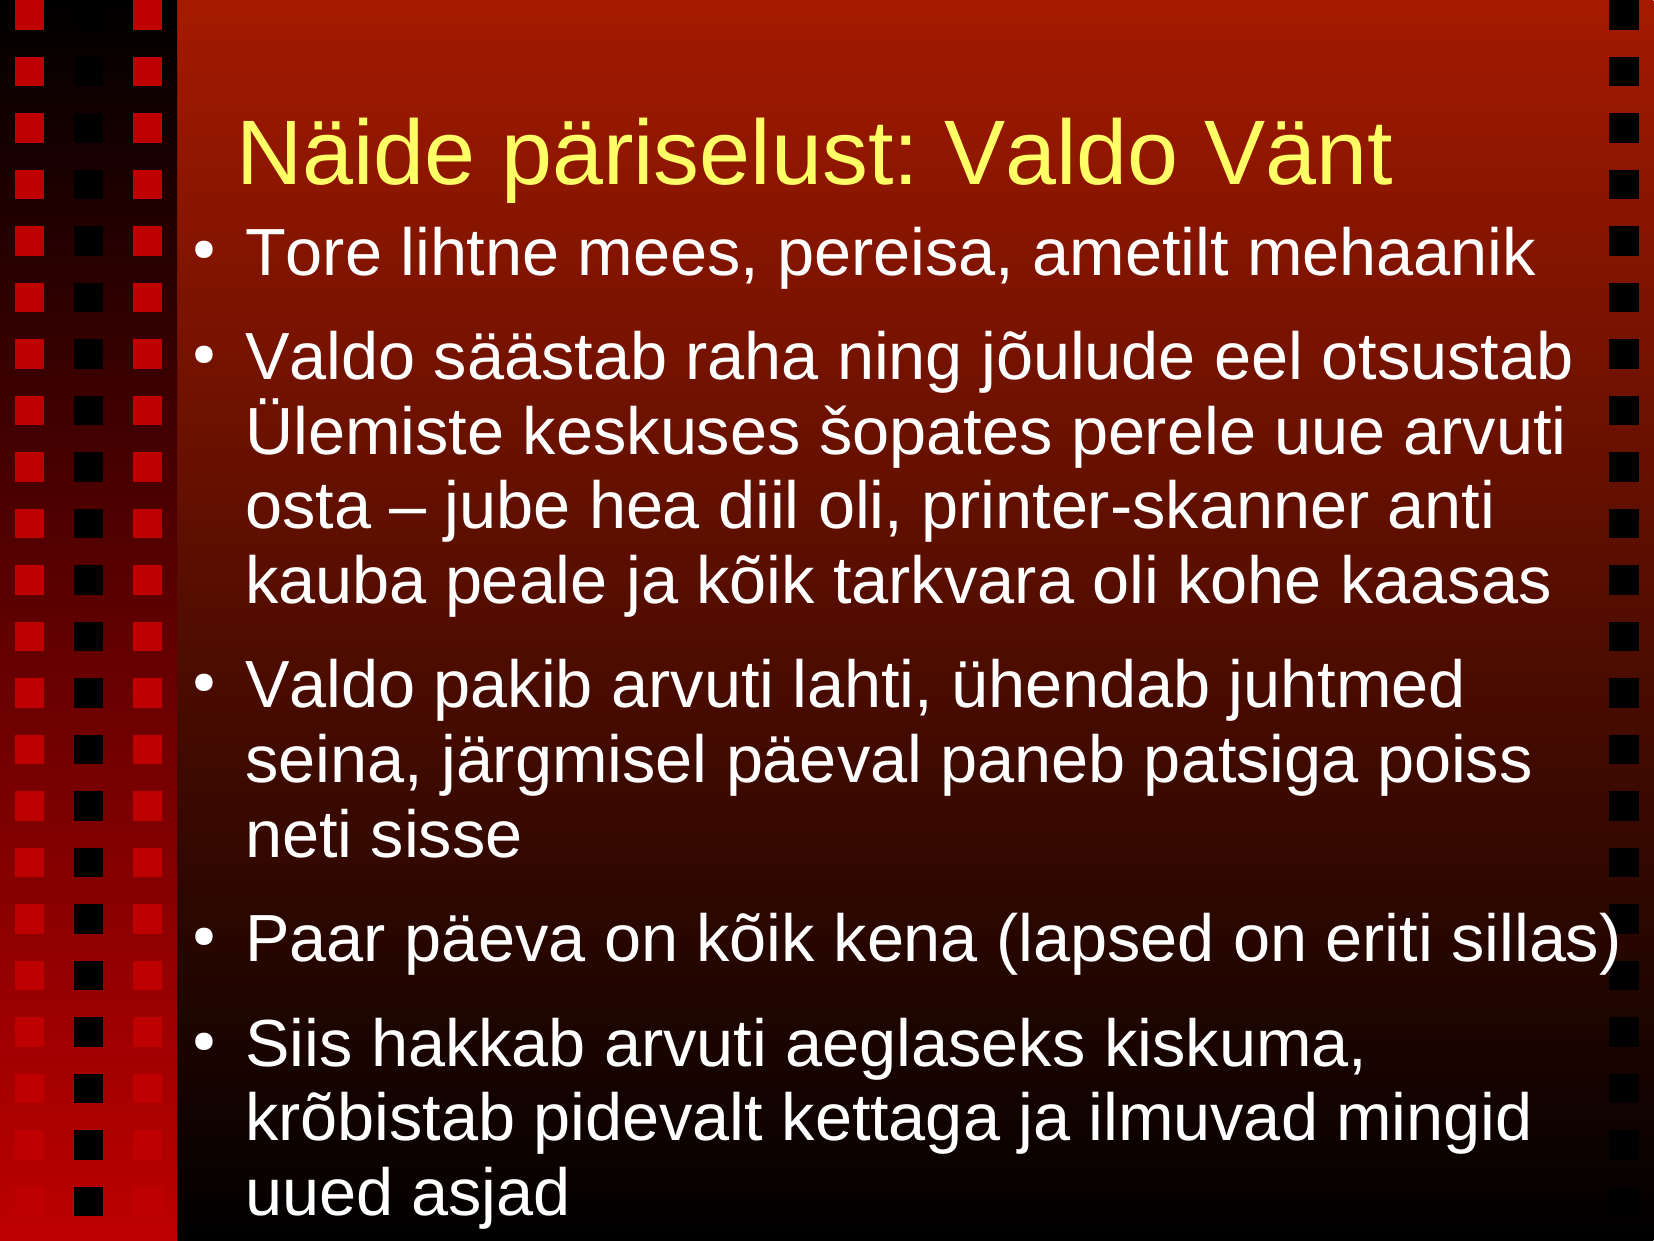

# Näide päriselust: Valdo Vänt
Tore lihtne mees, pereisa, ametilt mehaanik
Valdo säästab raha ning jõulude eel otsustab Ülemiste keskuses šopates perele uue arvuti osta – jube hea diil oli, printer-skanner anti kauba peale ja kõik tarkvara oli kohe kaasas
Valdo pakib arvuti lahti, ühendab juhtmed seina, järgmisel päeval paneb patsiga poiss neti sisse
Paar päeva on kõik kena (lapsed on eriti sillas)
Siis hakkab arvuti aeglaseks kiskuma, krõbistab pidevalt kettaga ja ilmuvad mingid uued asjad